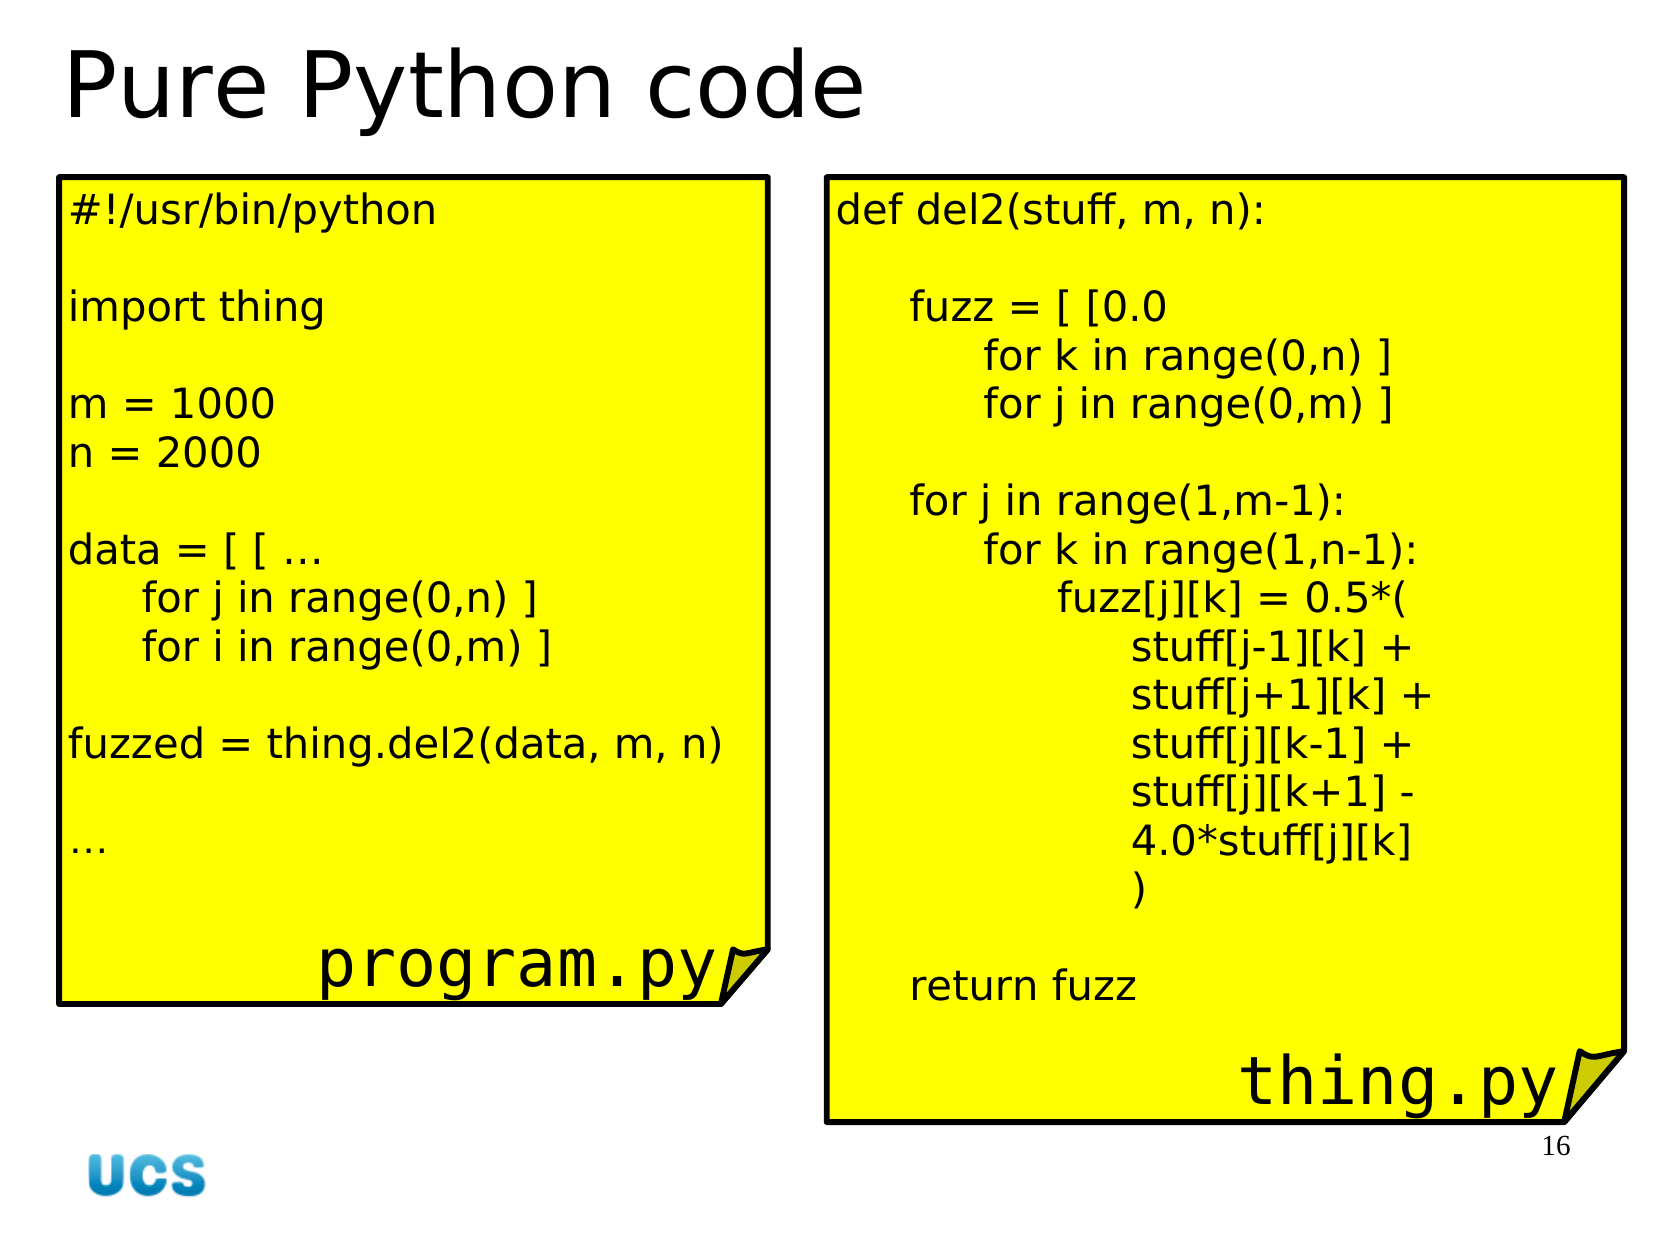

Pure Python code
#!/usr/bin/python
import thing
m = 1000
n = 2000
data = [ [ …
	for j in range(0,n) ]
	for i in range(0,m) ]
fuzzed = thing.del2(data, m, n)
…
def del2(stuff, m, n):
	fuzz = [ [0.0
		for k in range(0,n) ]
		for j in range(0,m) ]
	for j in range(1,m-1):
		for k in range(1,n-1):
			fuzz[j][k] = 0.5*(
				stuff[j-1][k] +
				stuff[j+1][k] +
				stuff[j][k-1] +
				stuff[j][k+1] -
				4.0*stuff[j][k]
				)
	return fuzz
program.py
thing.py
16